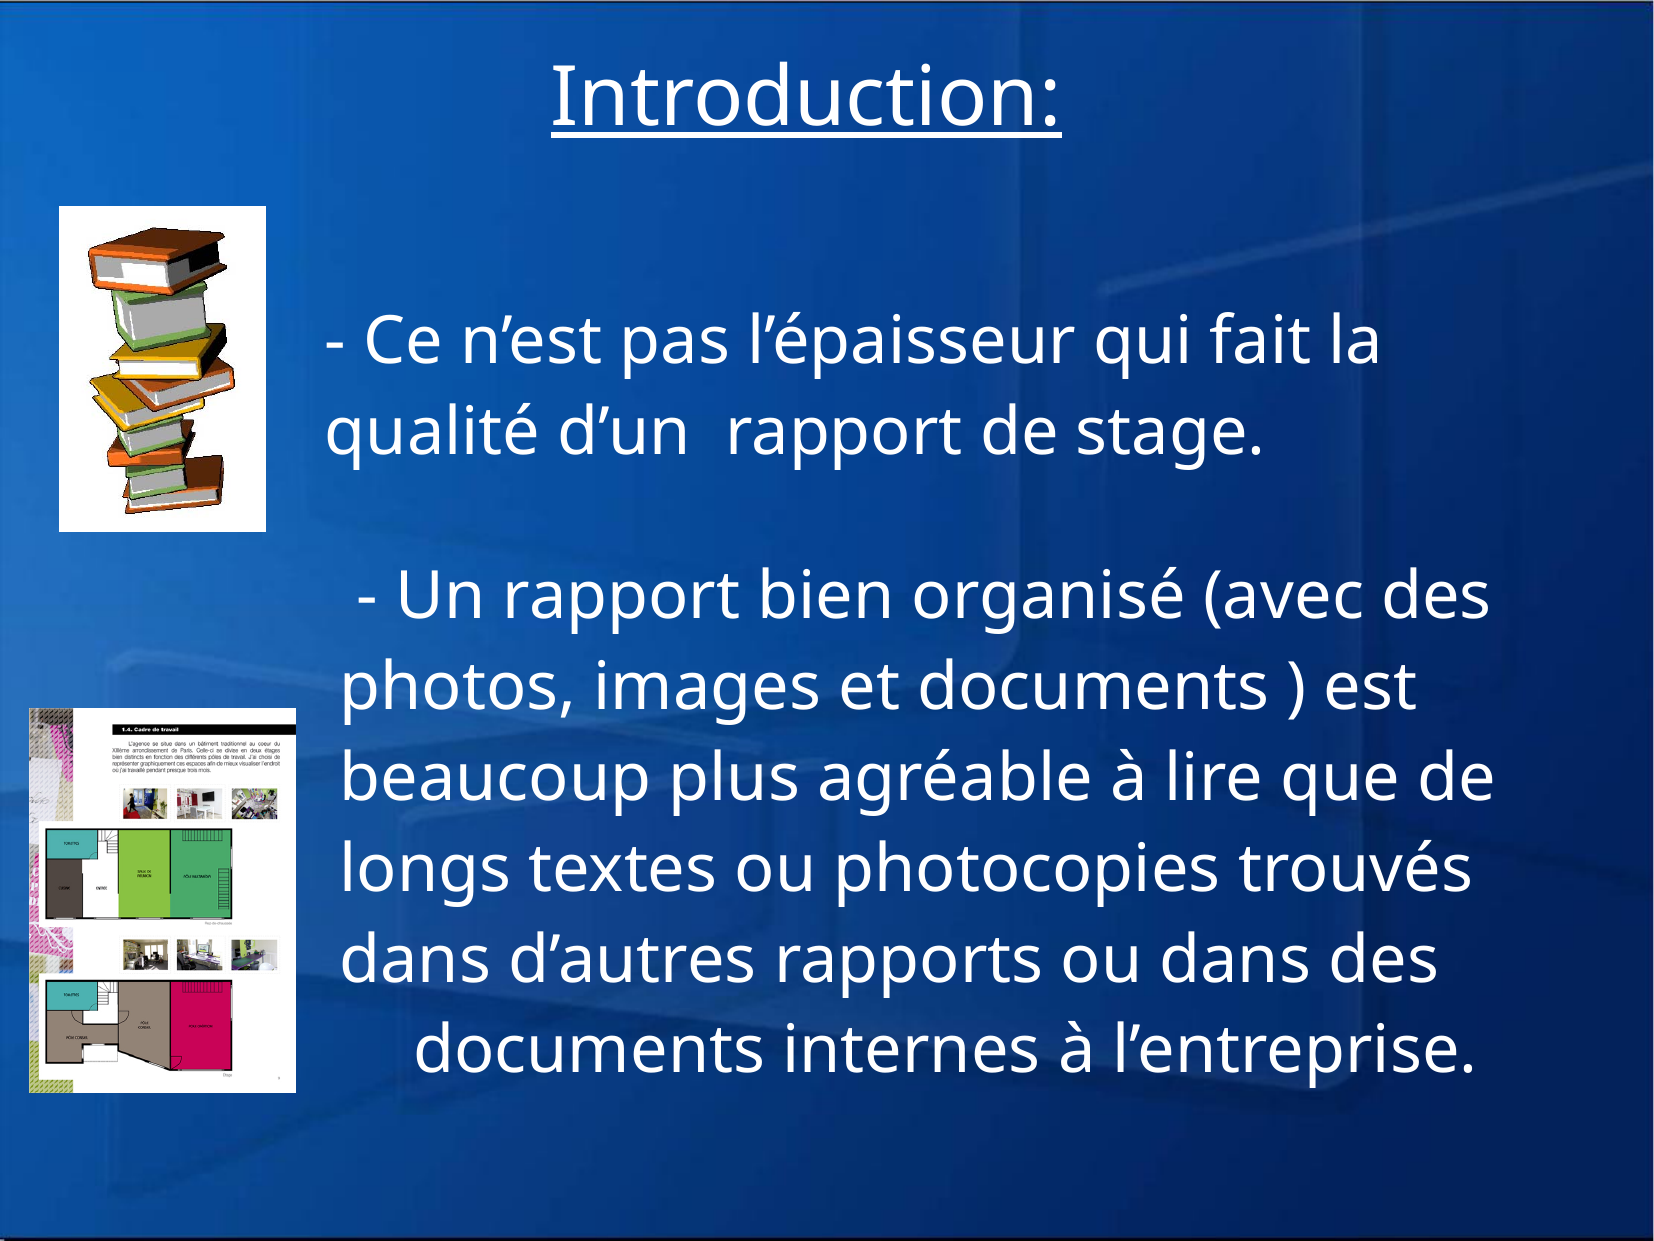

Introduction:
 			- Ce n’est pas l’épaisseur qui fait la 						qualité d’un rapport de stage.
 - Un rapport bien organisé (avec des photos, images et documents ) est beaucoup plus agréable à lire que de longs textes ou photocopies trouvés dans d’autres rapports ou dans des 		documents internes à l’entreprise.